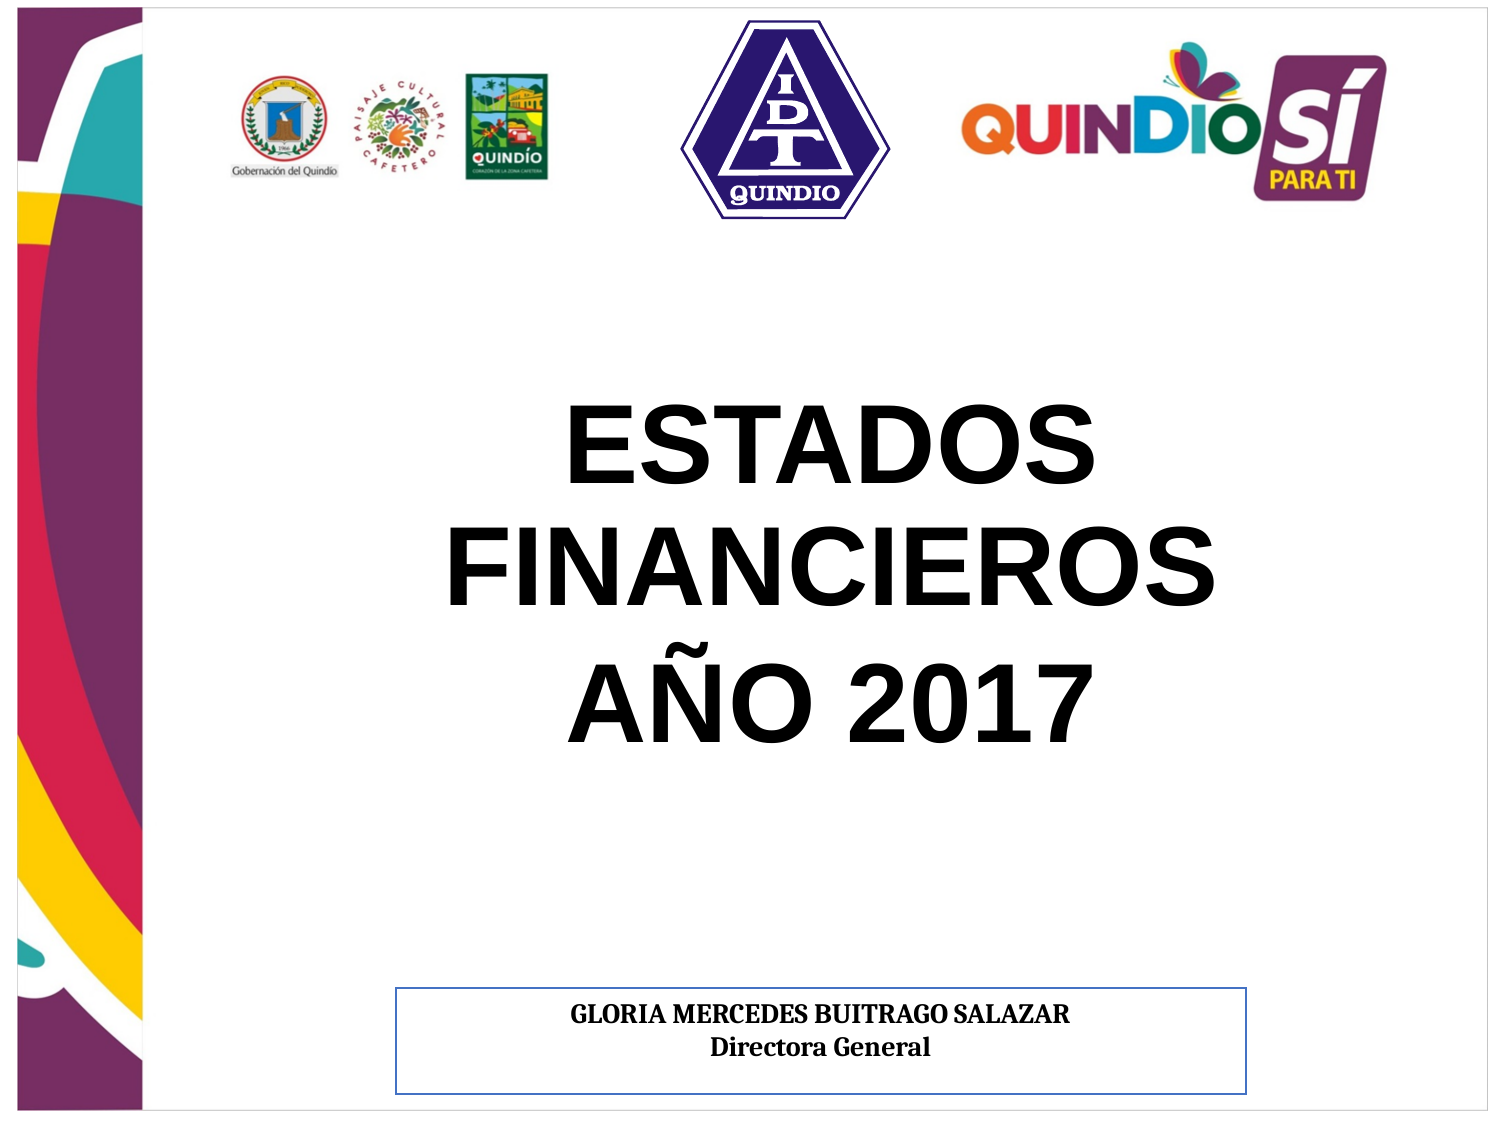

ESTADOS FINANCIEROS
AÑO 2017
GLORIA MERCEDES BUITRAGO SALAZAR
Directora General